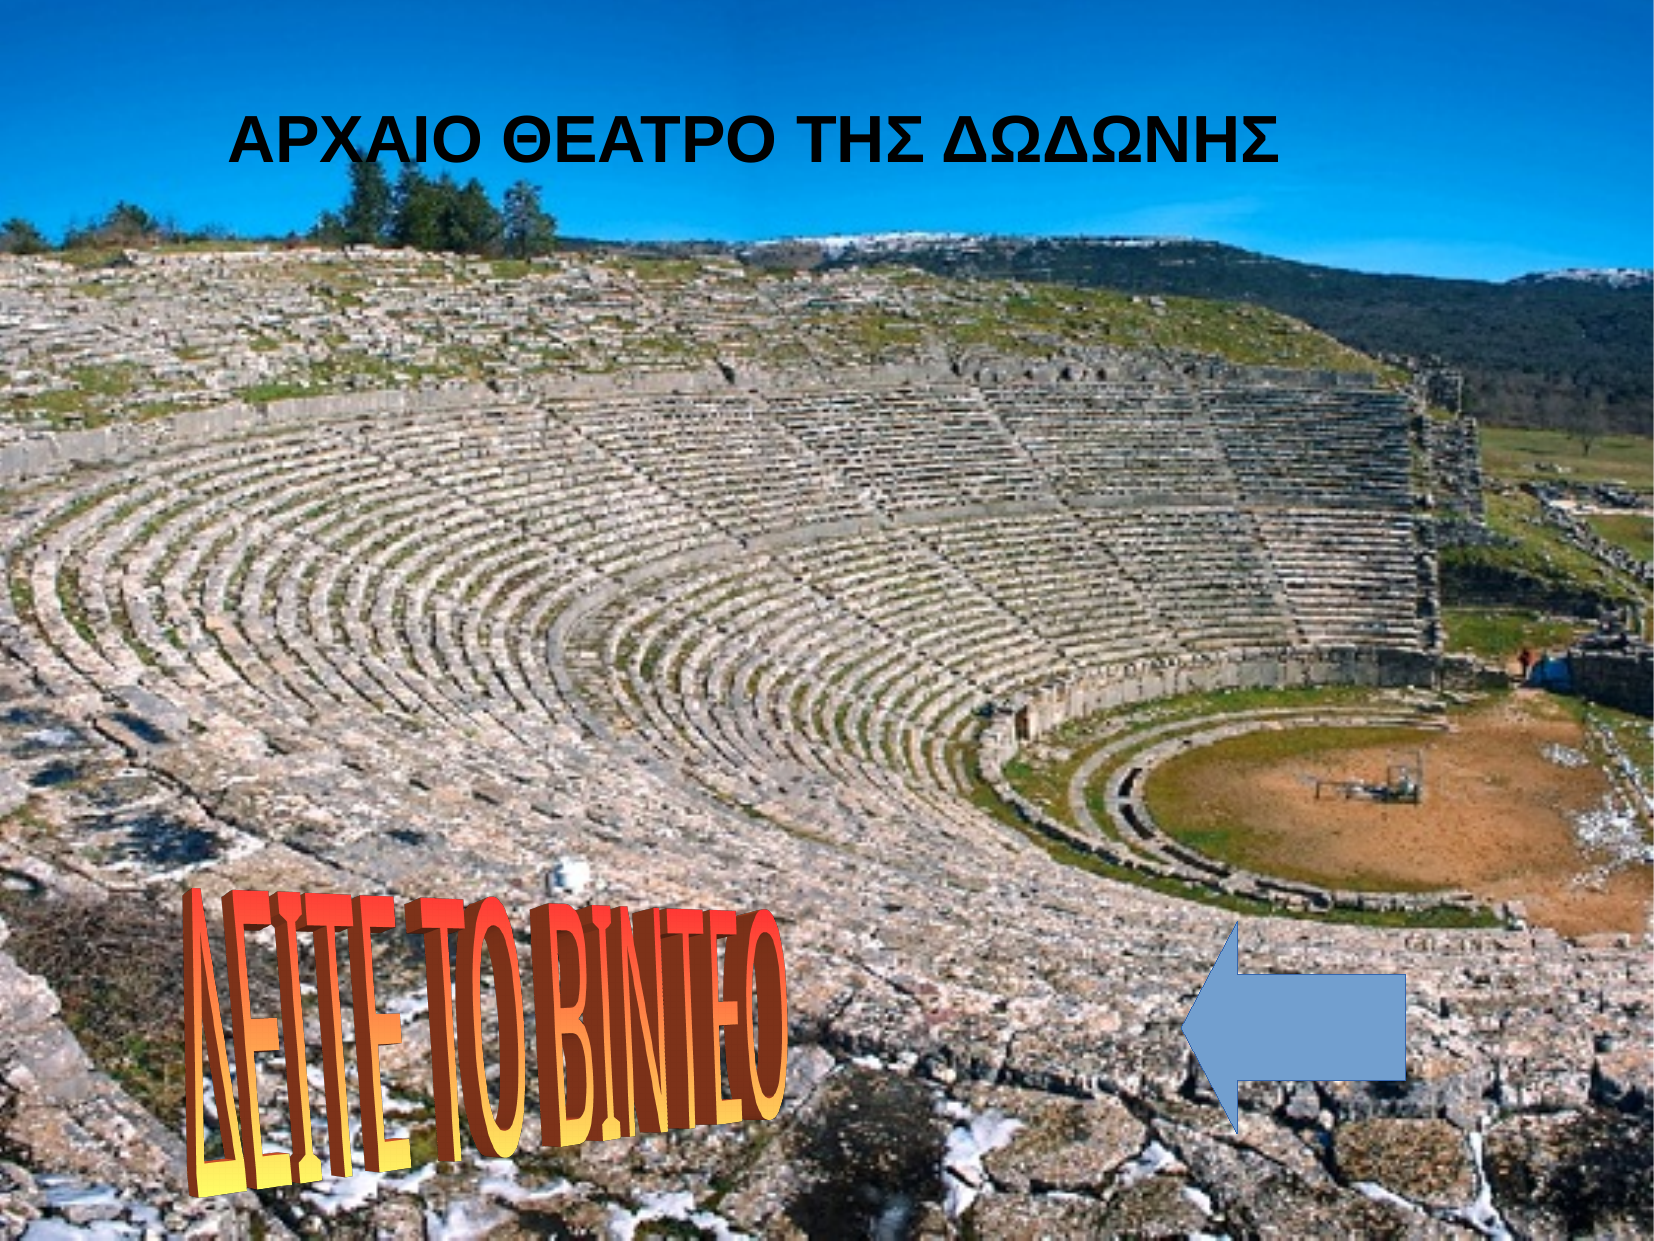

ΑΡΧΑΙΟ ΘΕΑΤΡΟ ΤΗΣ ΔΩΔΩΝΗΣ
ΔΕΙΤΕ ΤΟ ΒΙΝΤΕΟ